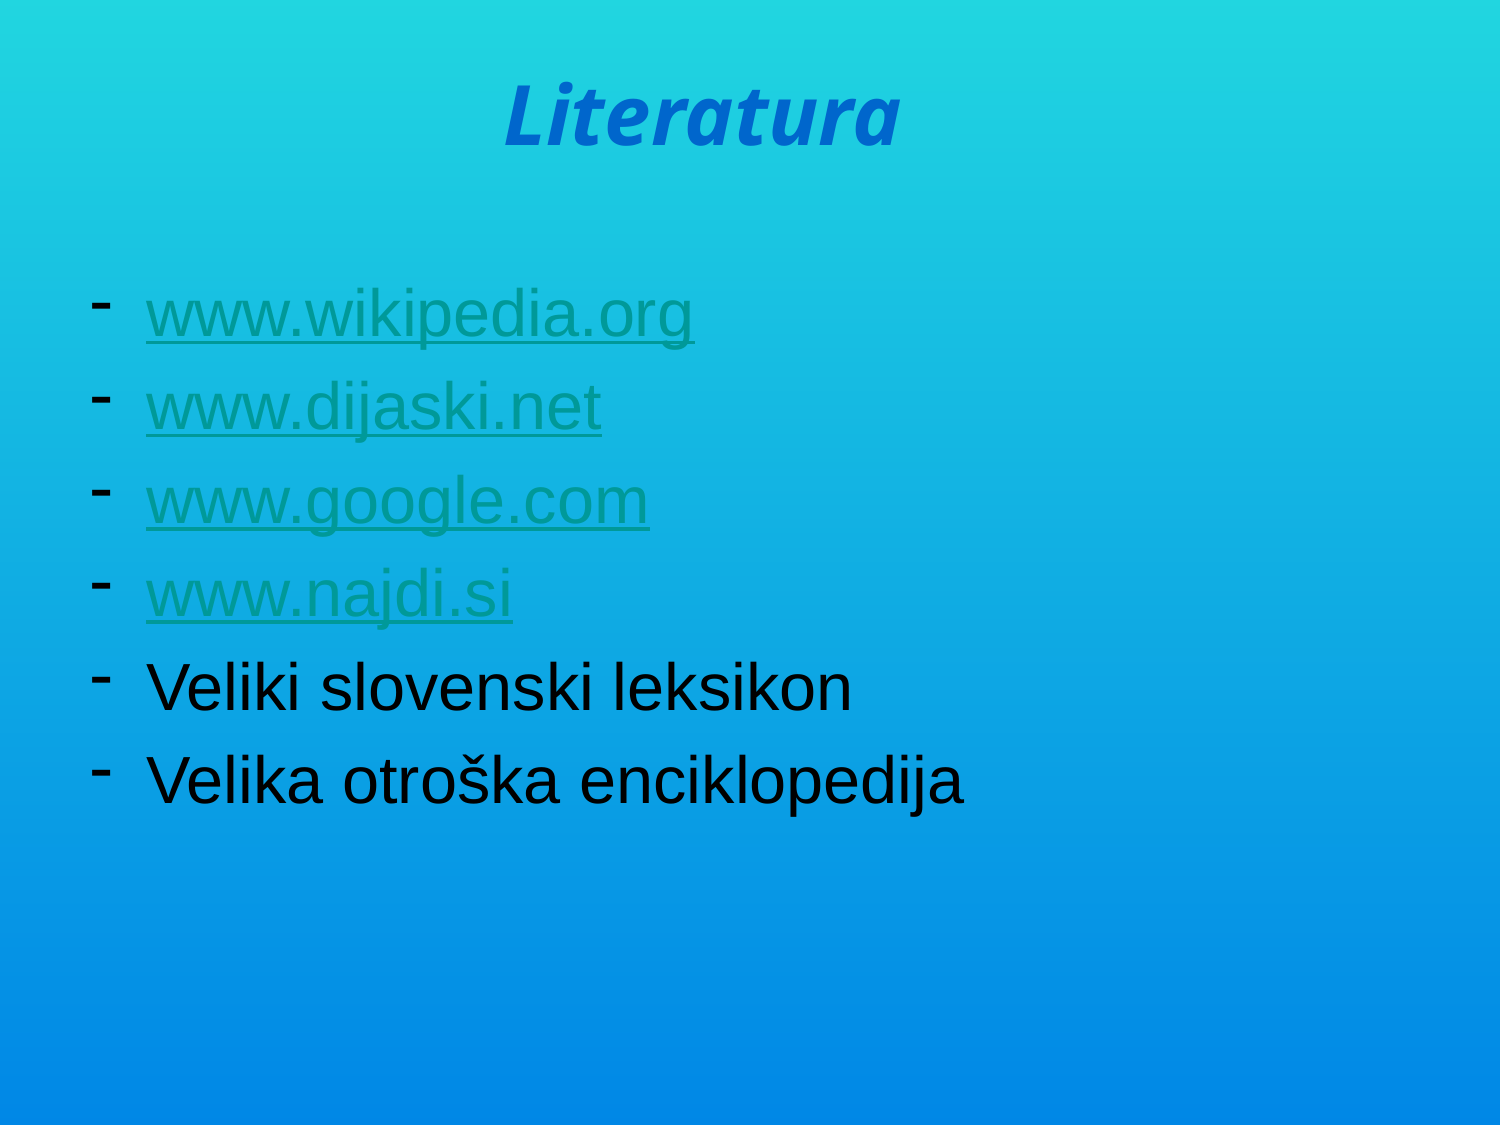

Literatura
# www.wikipedia.org
www.dijaski.net
www.google.com
www.najdi.si
Veliki slovenski leksikon
Velika otroška enciklopedija